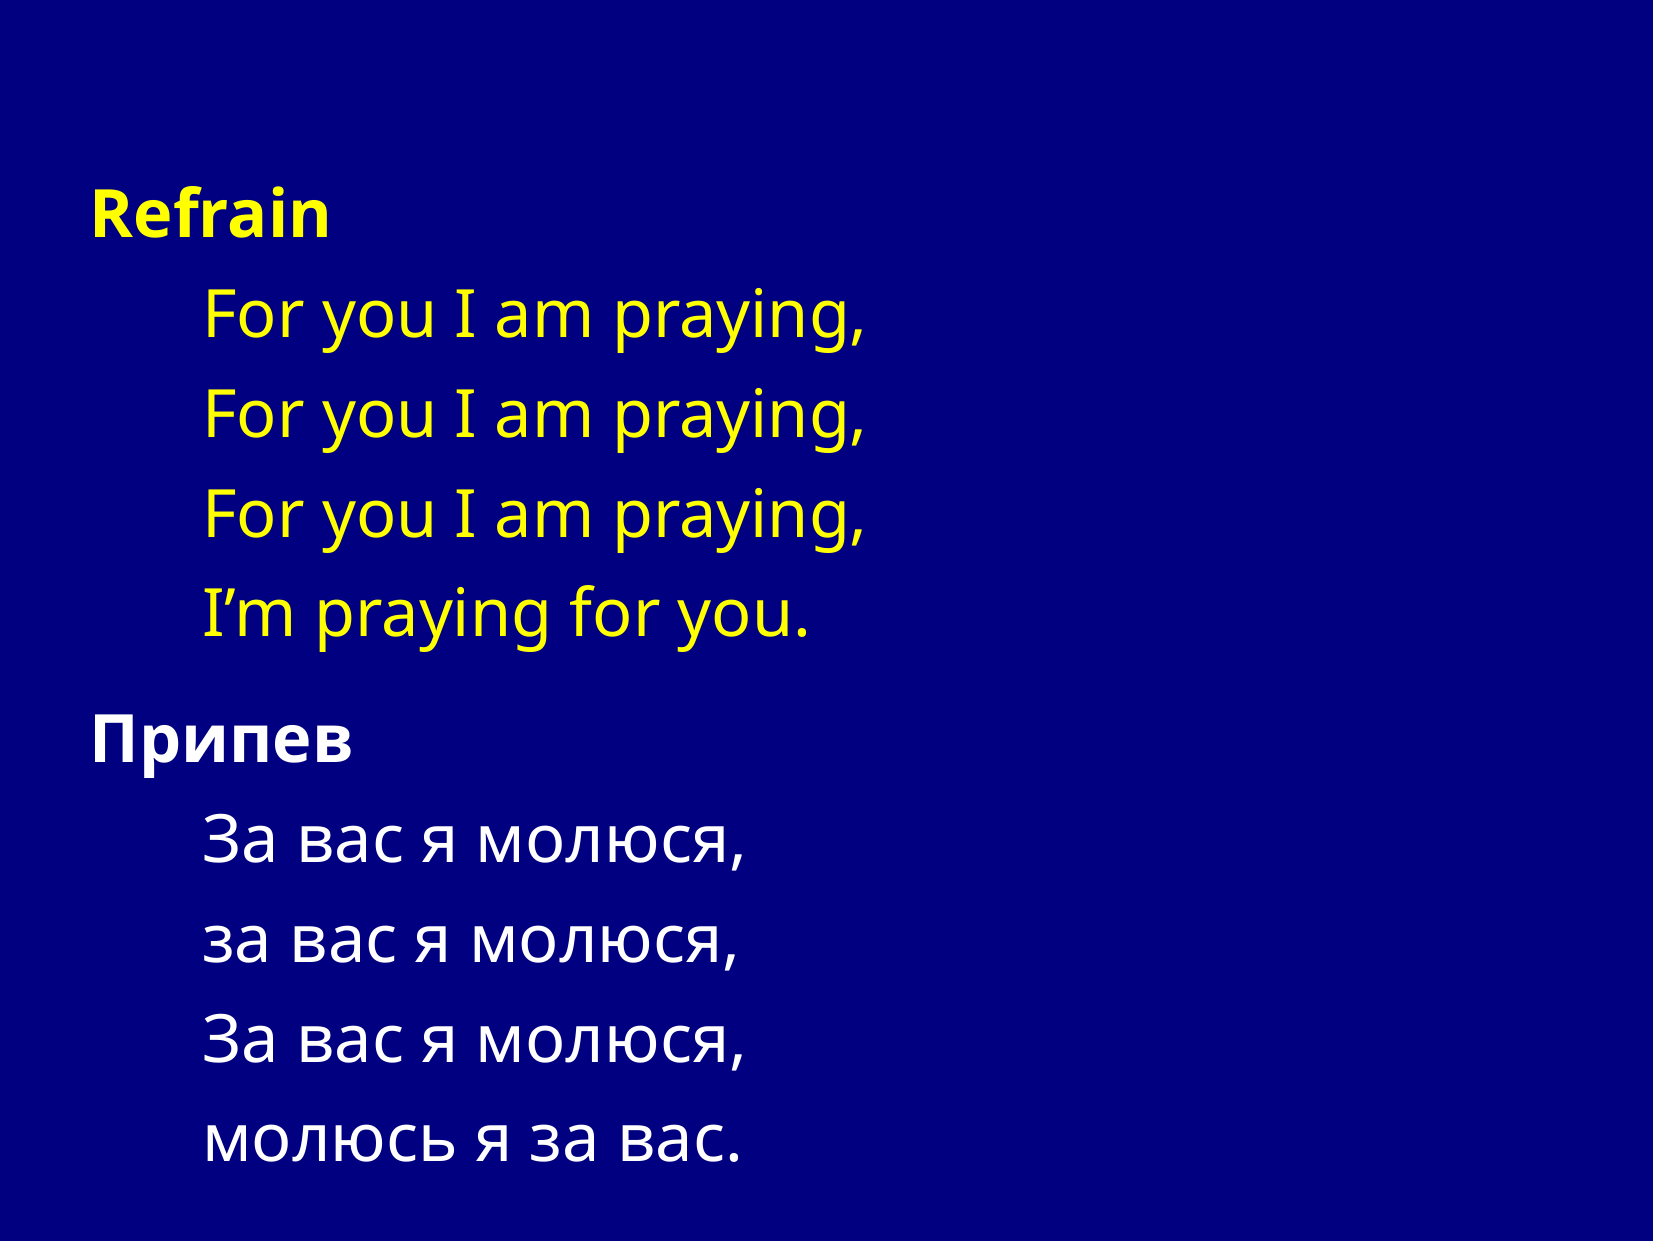

Refrain
	For you I am praying,
	For you I am praying,
	For you I am praying,
	I’m praying for you.
Припев
	За вас я молюся,
	за вас я молюся,
	За вас я молюся,
	молюсь я за вас.